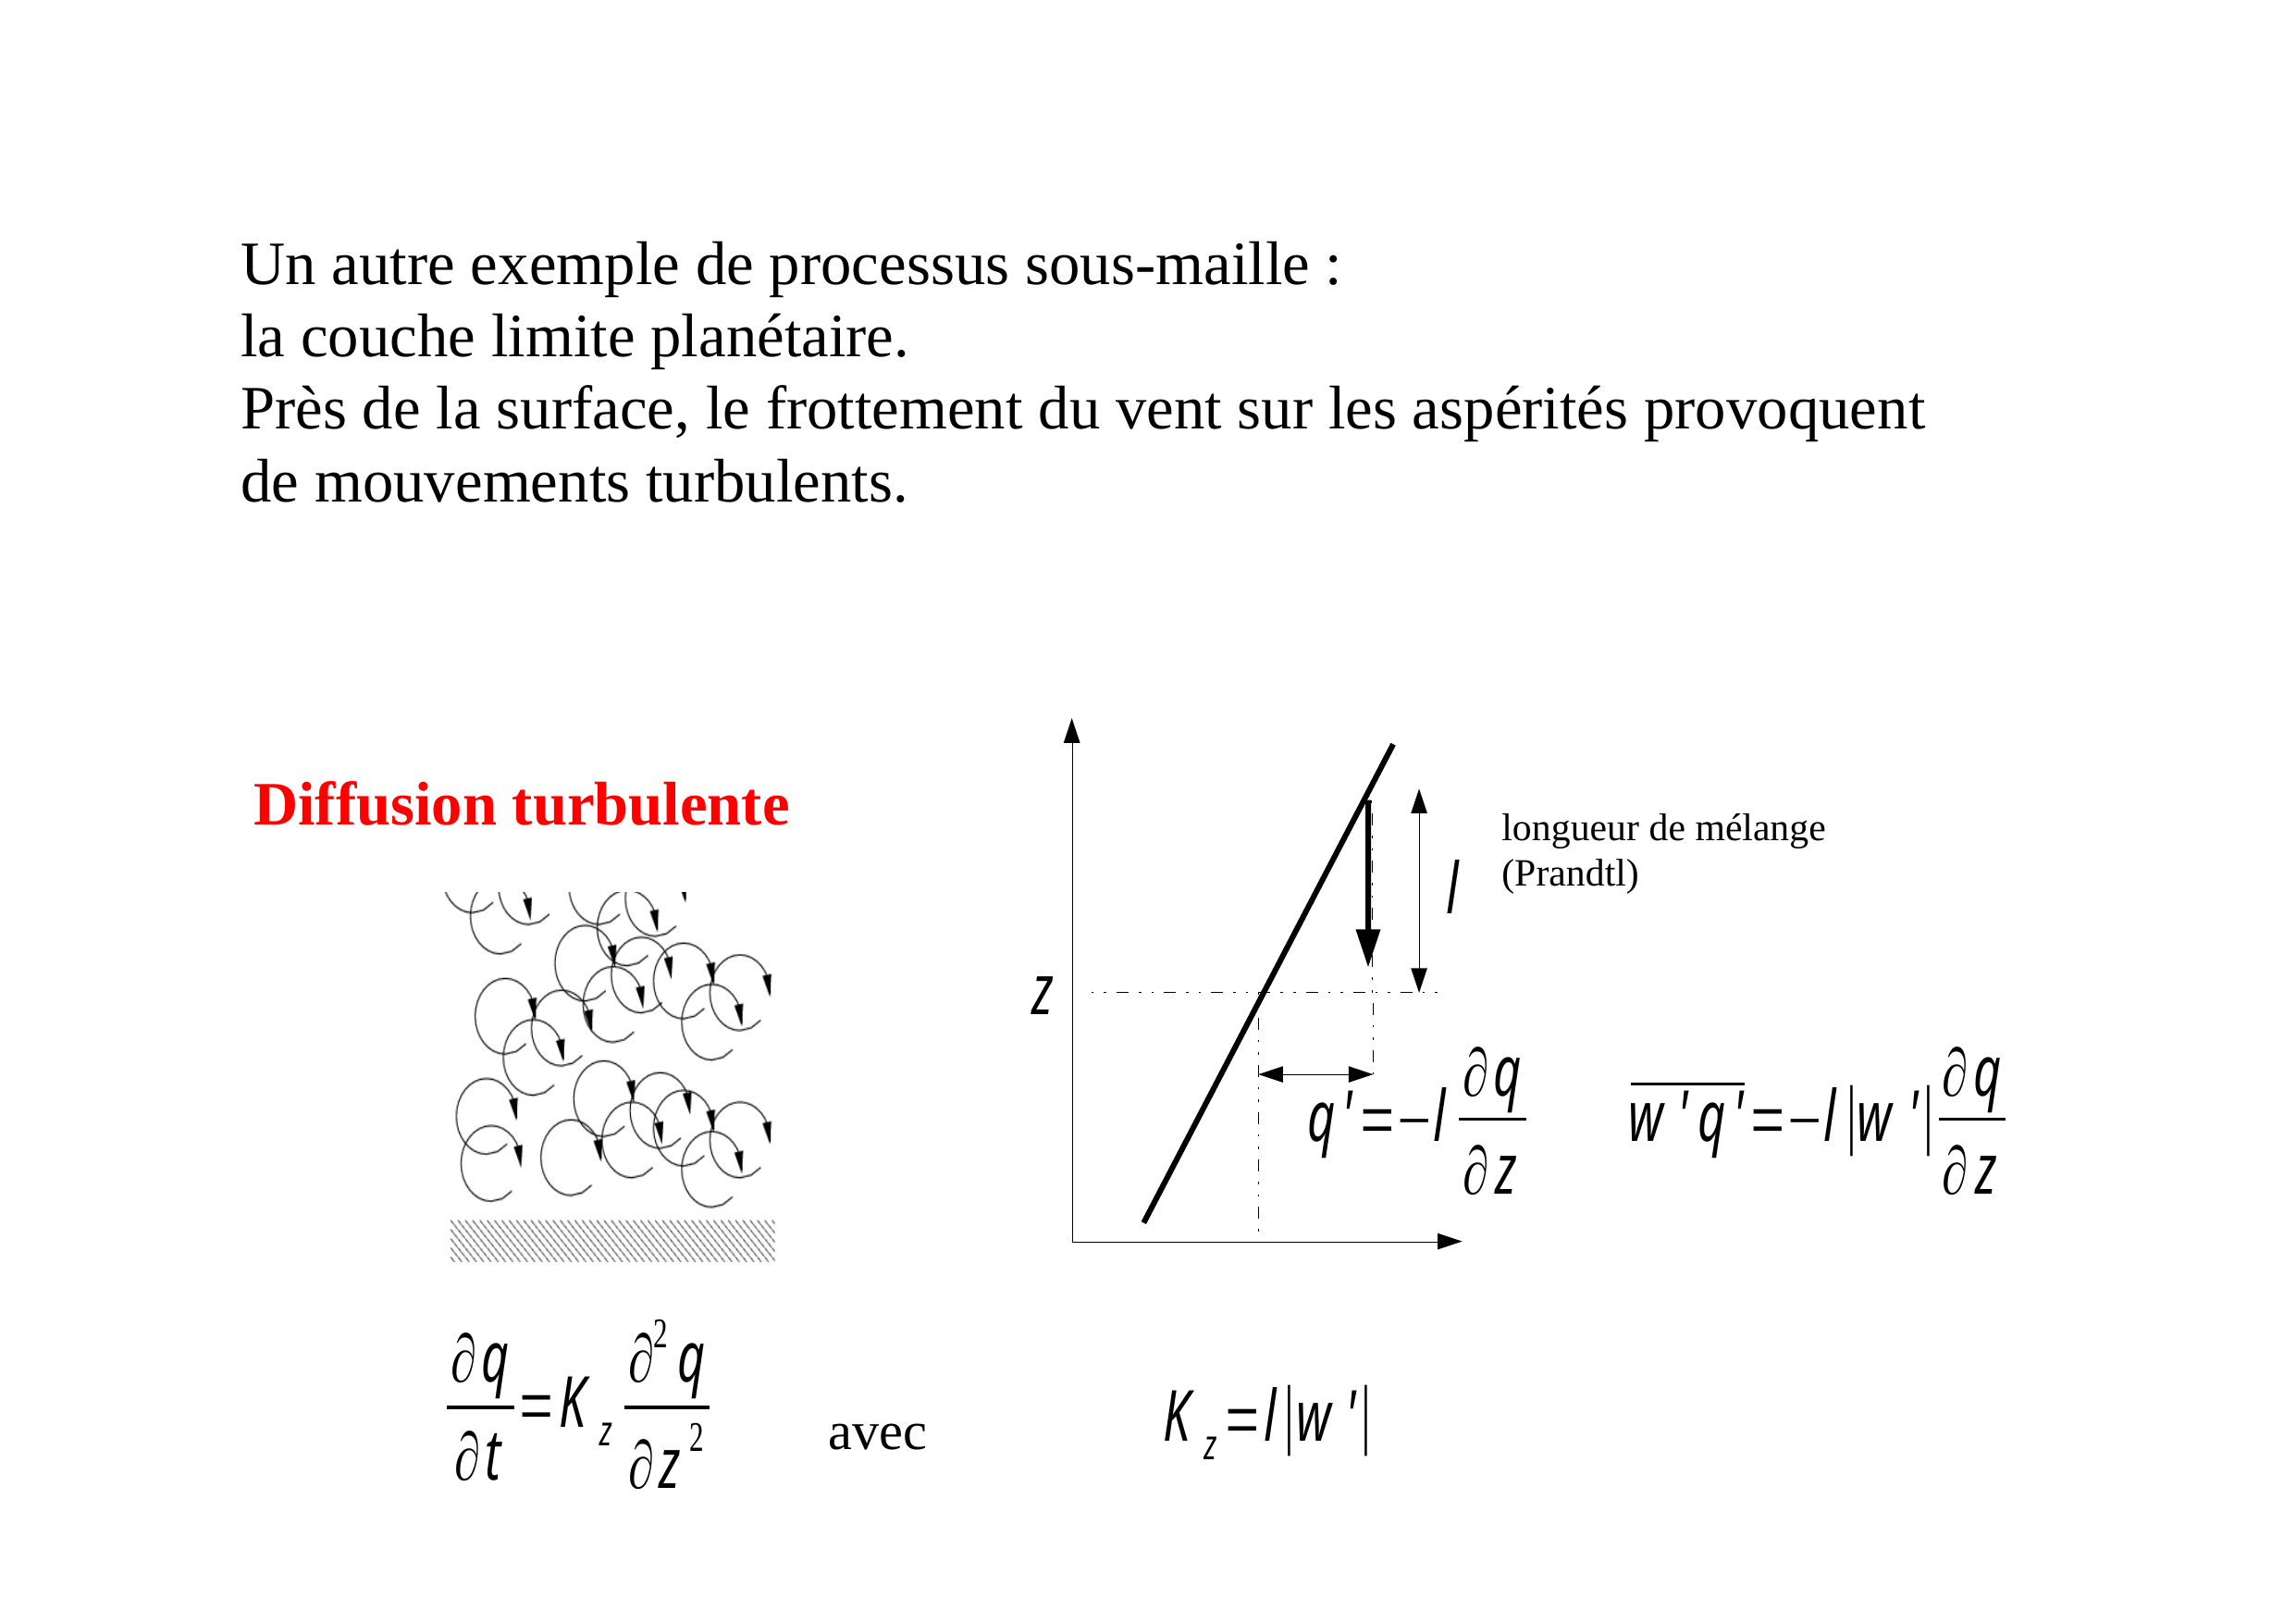

Un autre exemple de processus sous-maille :
la couche limite planétaire.
Près de la surface, le frottement du vent sur les aspérités provoquent
de mouvements turbulents.
Diffusion turbulente
longueur de mélange
(Prandtl)
avec